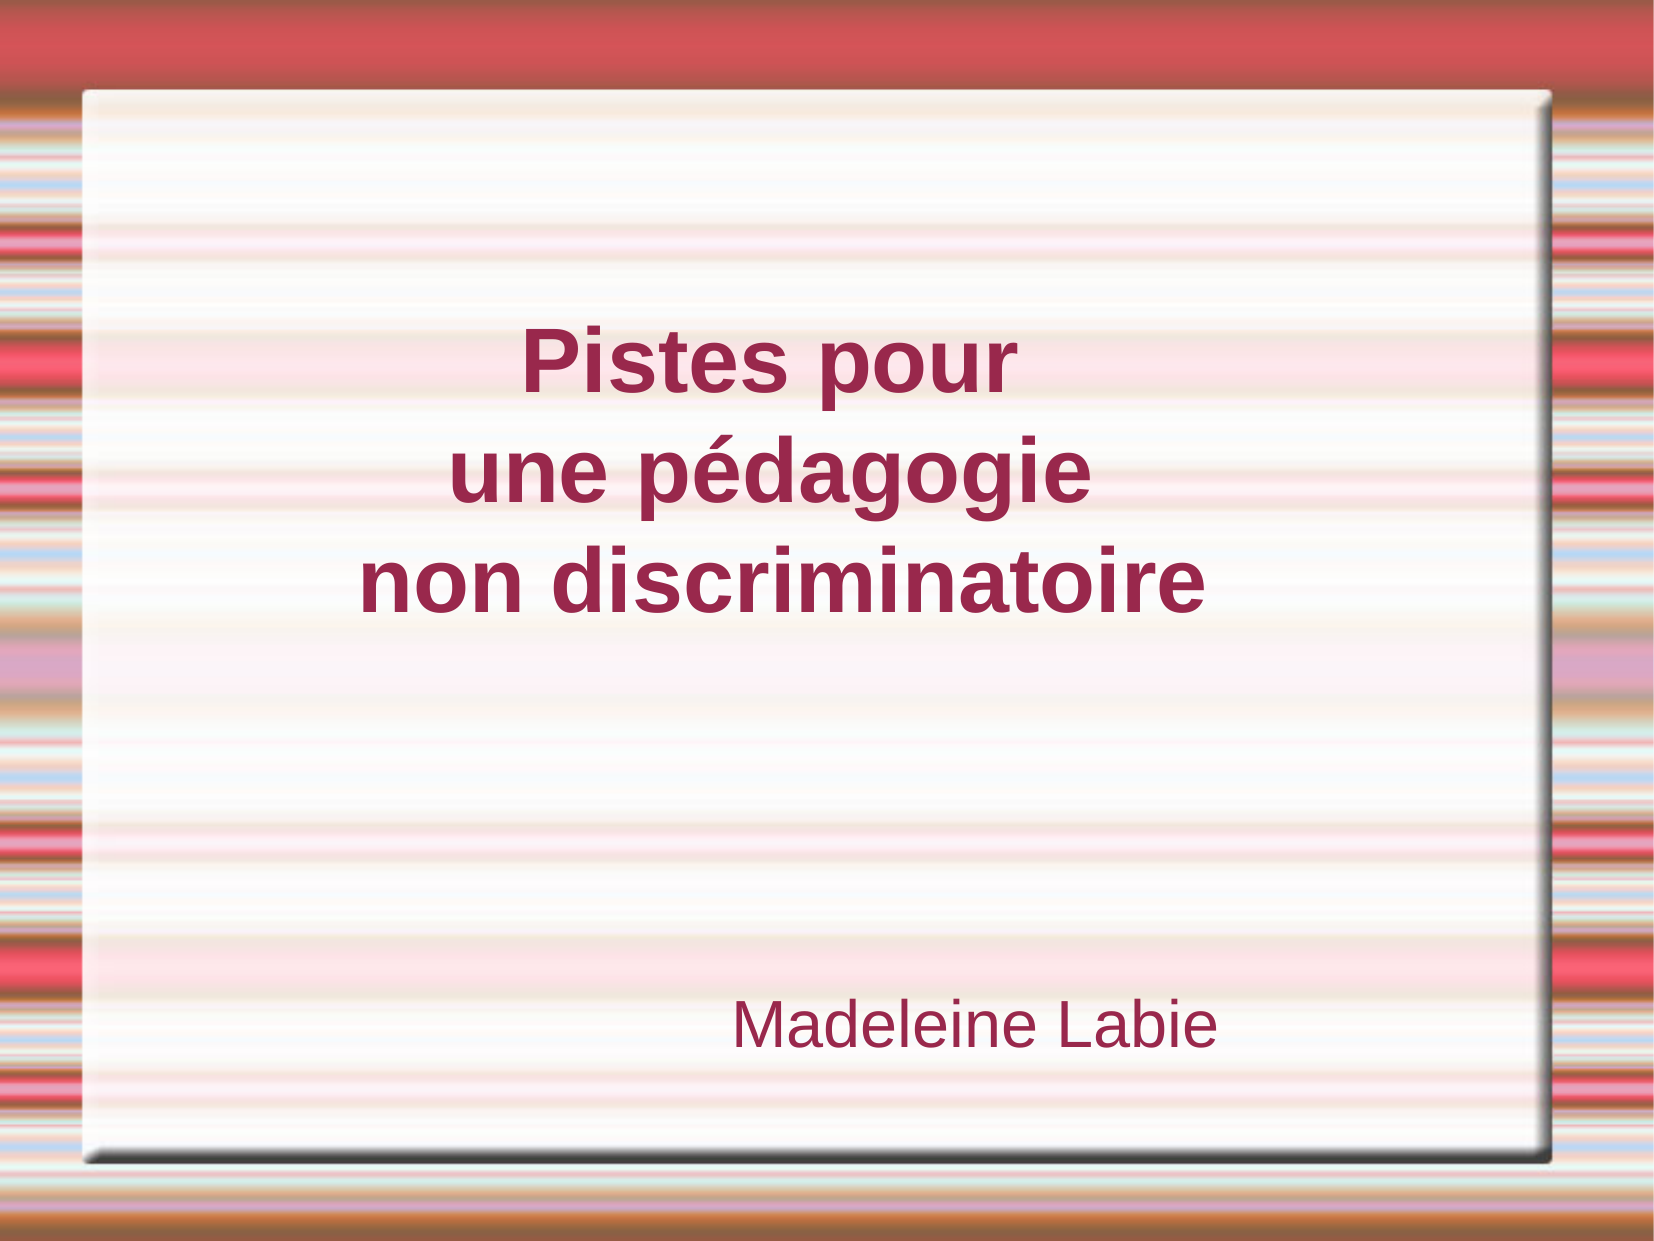

# Pistes pour une pédagogie non discriminatoire
				Madeleine Labie